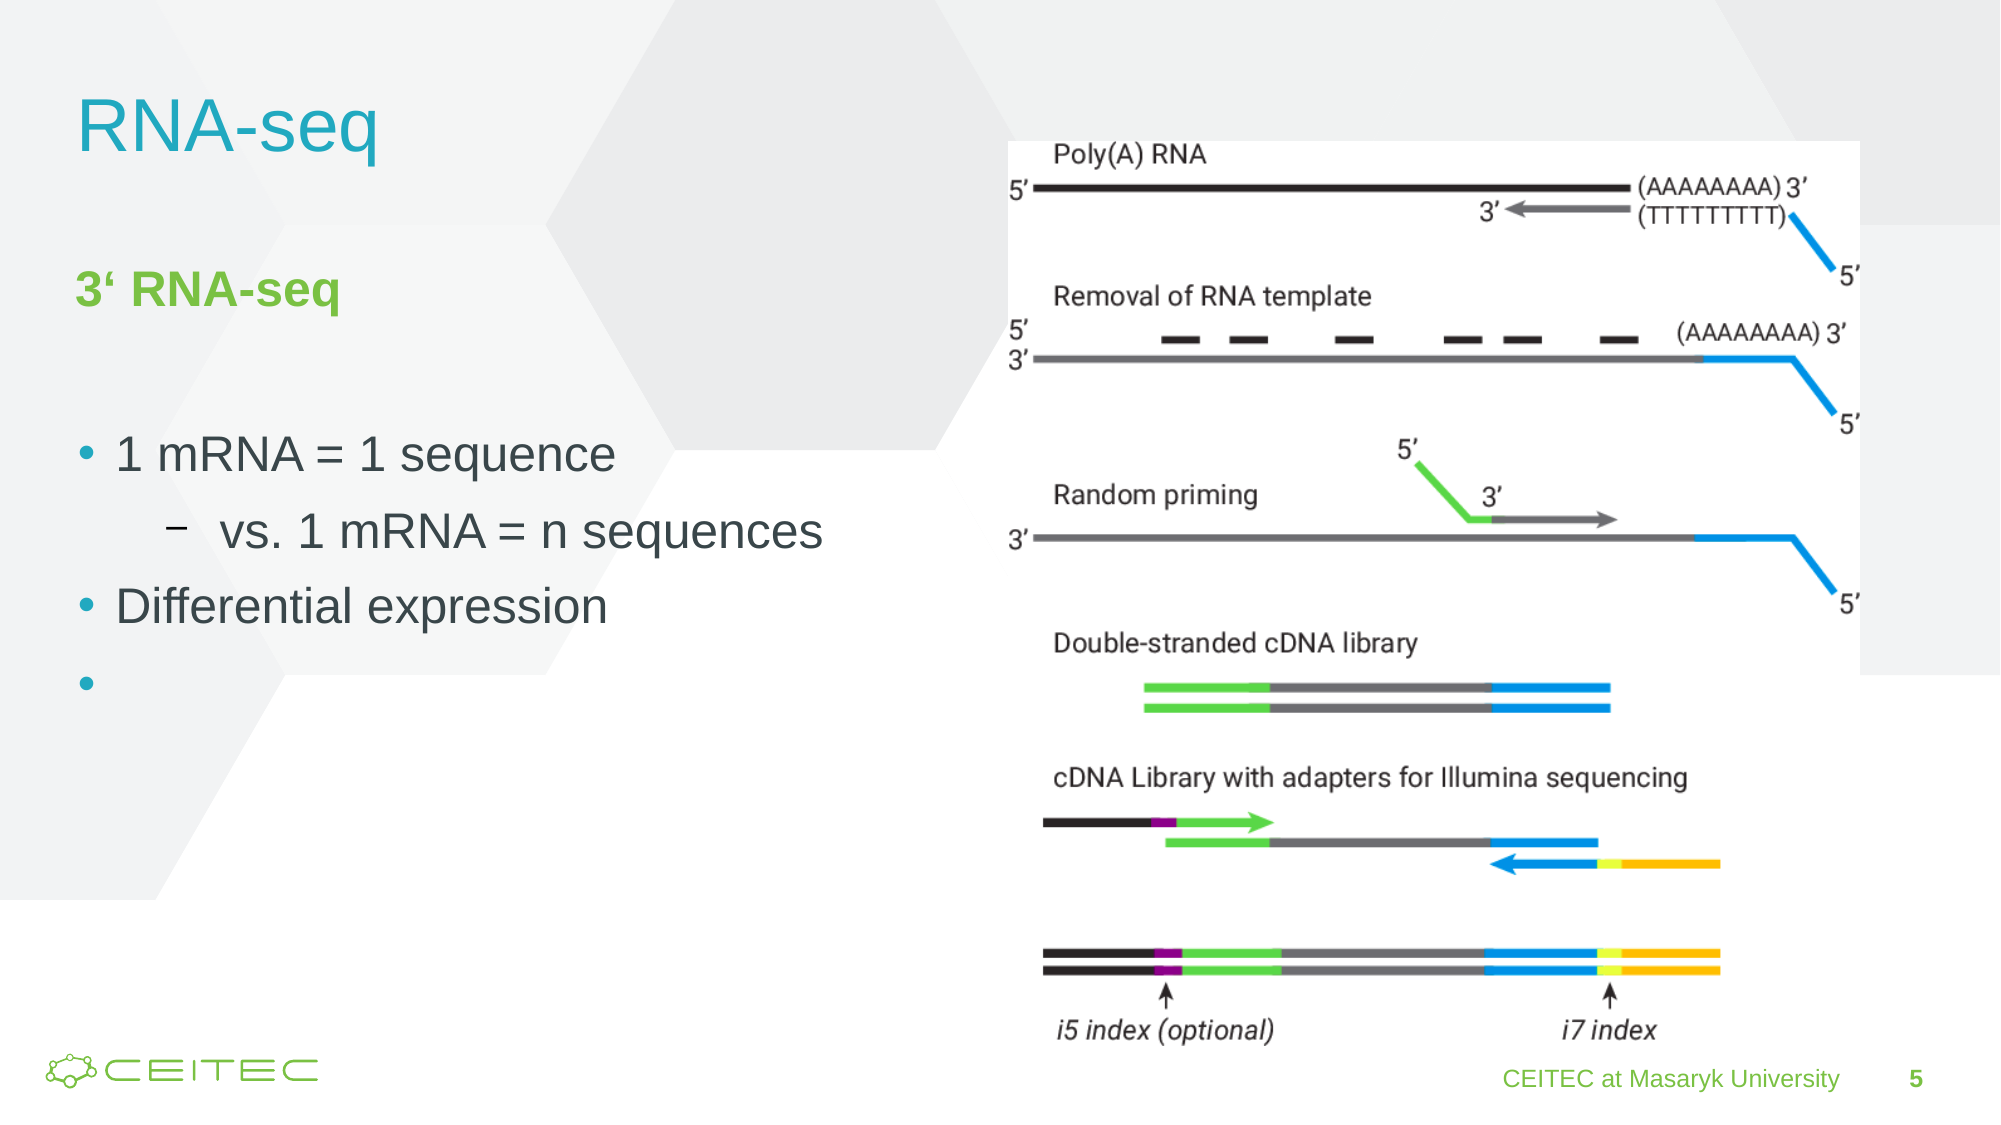

# RNA-seq
3‘ RNA-seq
1 mRNA = 1 sequence
vs. 1 mRNA = n sequences
Differential expression
CEITEC at Masaryk University